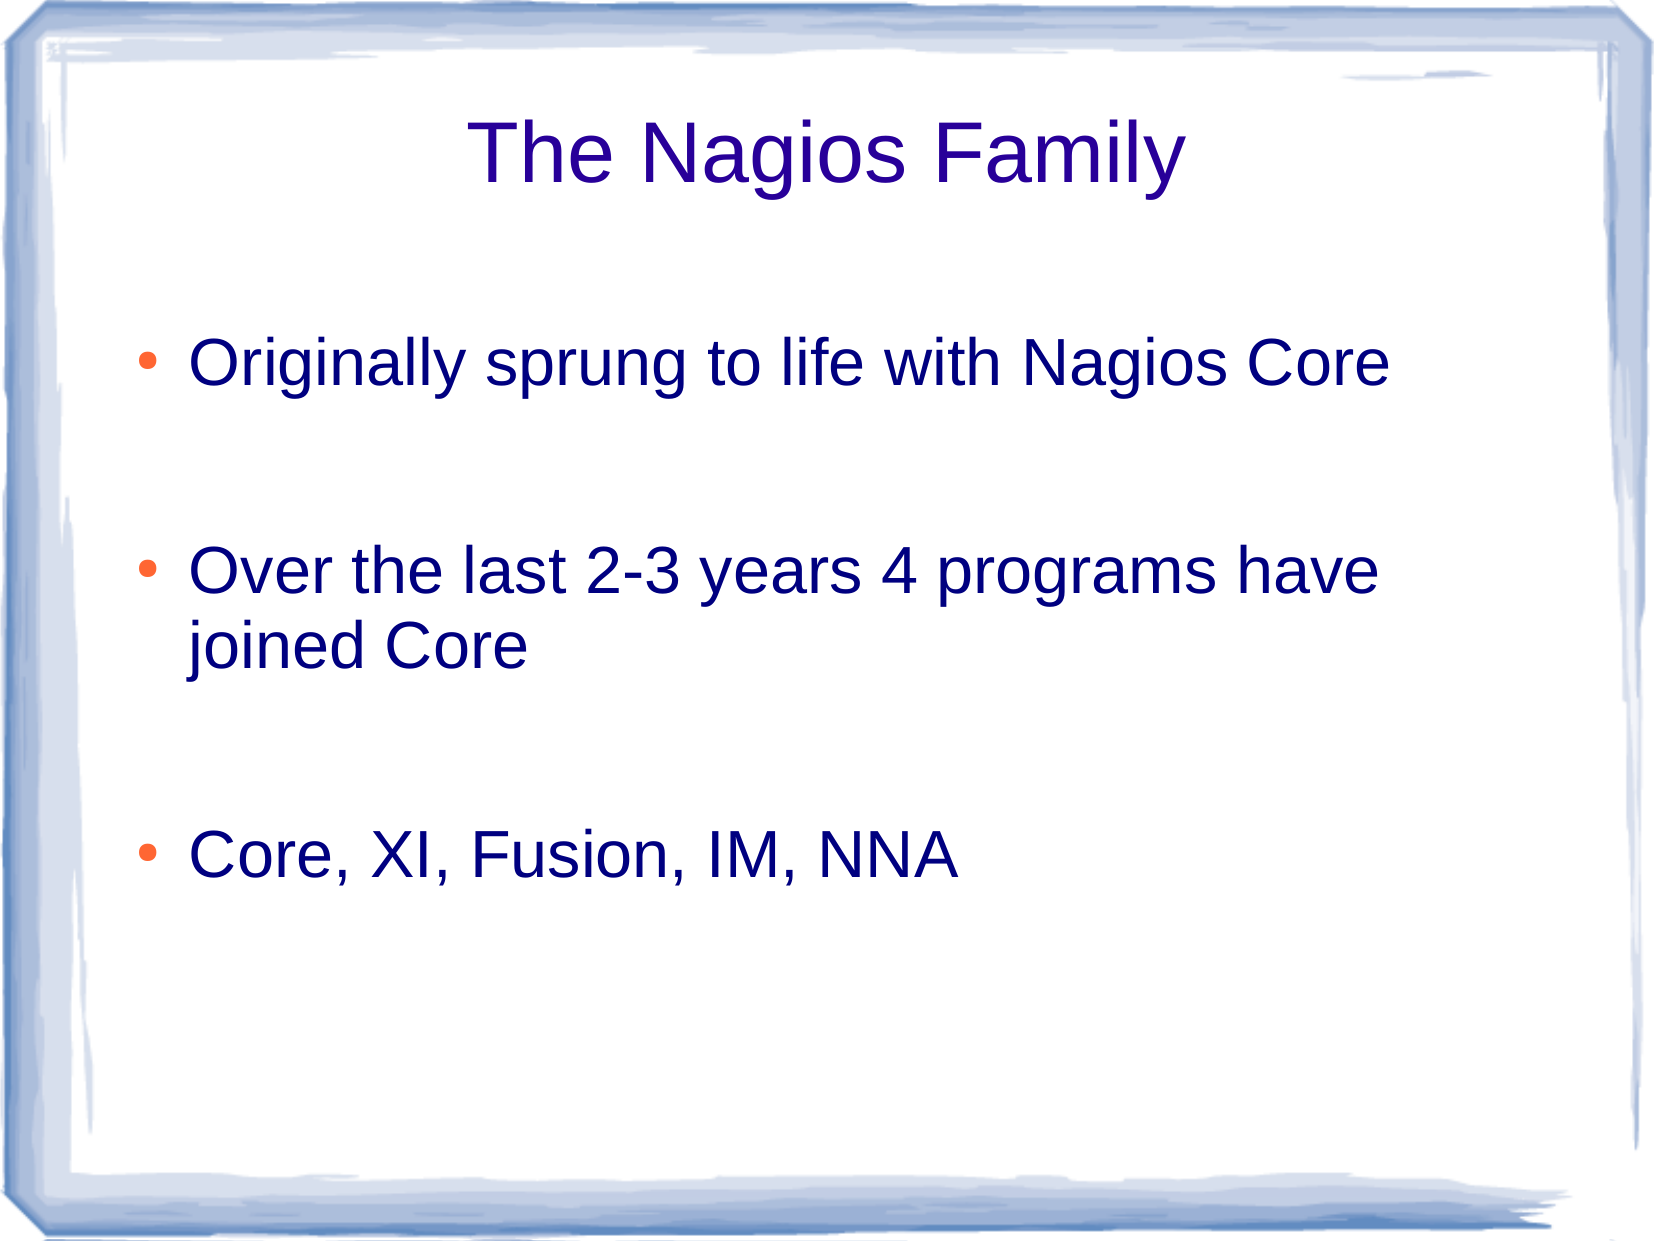

# The Nagios Family
Originally sprung to life with Nagios Core
Over the last 2-3 years 4 programs have joined Core
Core, XI, Fusion, IM, NNA